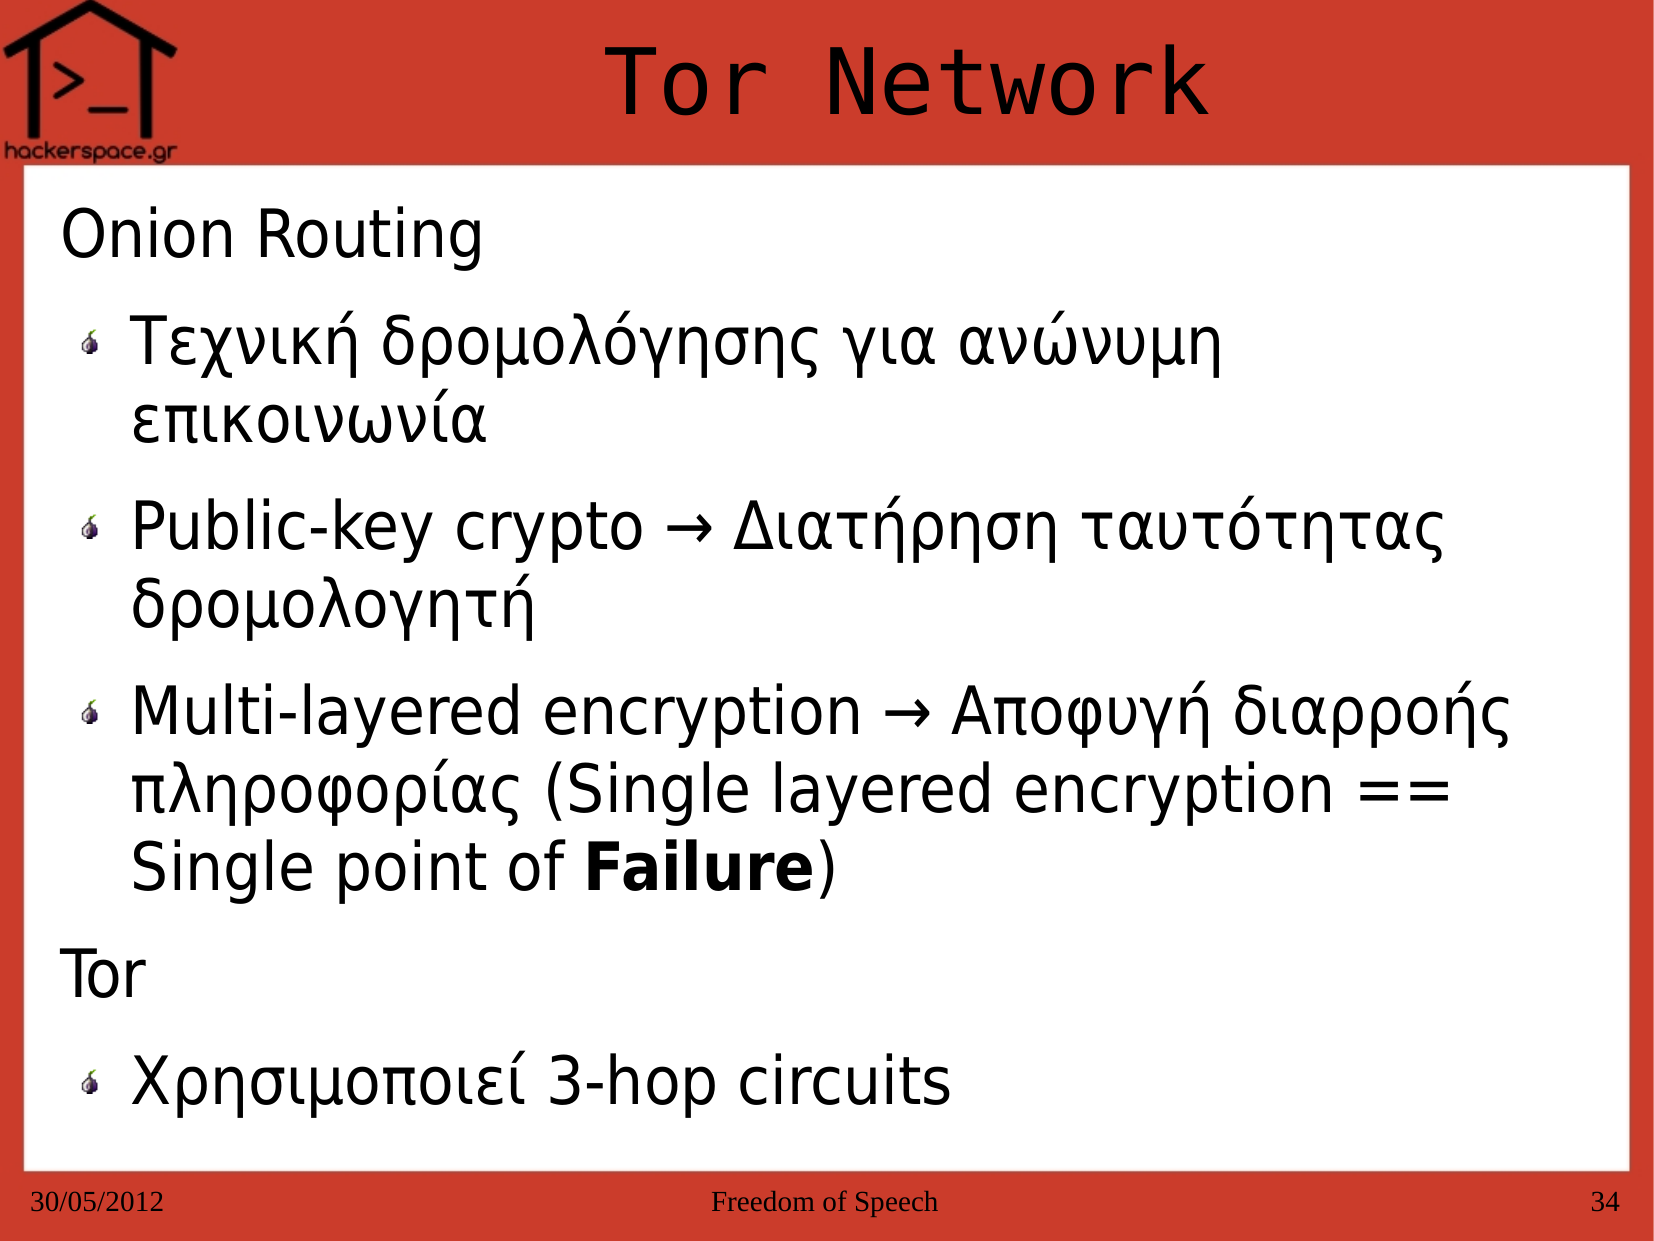

# Tor Network
Onion Routing
Τεχνική δρομολόγησης για ανώνυμη επικοινωνία
Public-key crypto → Διατήρηση ταυτότητας δρομολογητή
Multi-layered encryption → Αποφυγή διαρροής πληροφορίας (Single layered encryption == Single point of Failure)
Tor
Χρησιμοποιεί 3-hop circuits
30/05/2012
Freedom of Speech
34